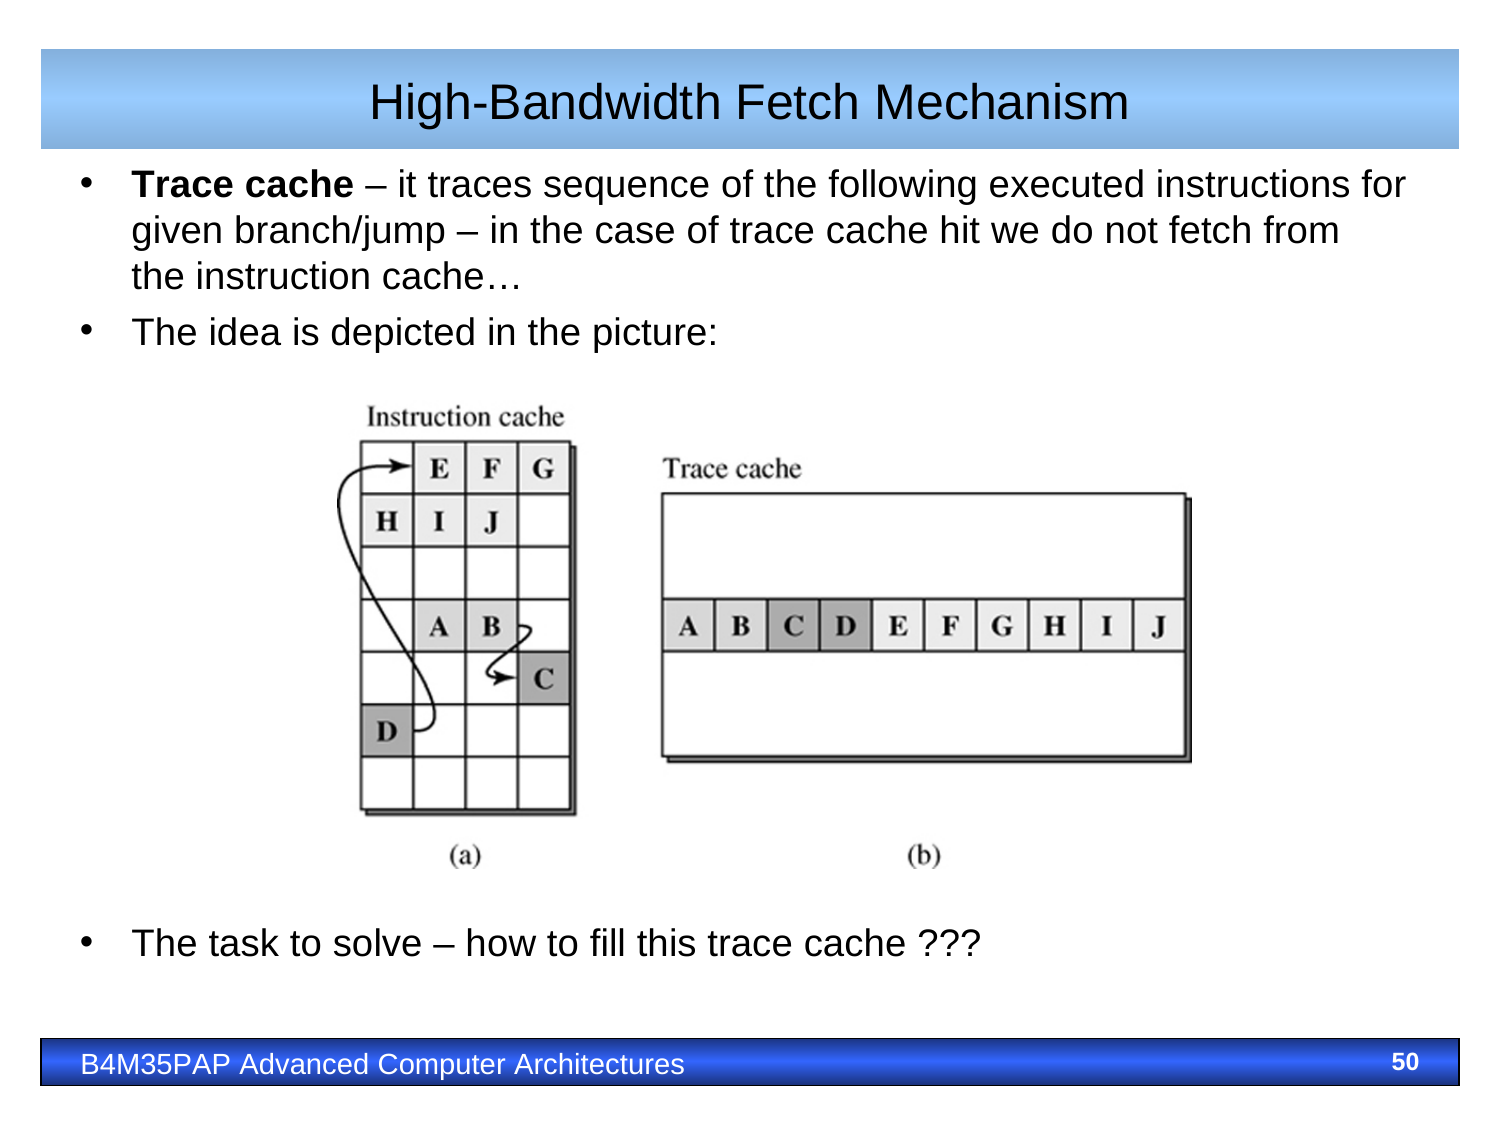

# High-Bandwidth Fetch Mechanism
Trace cache – it traces sequence of the following executed instructions for given branch/jump – in the case of trace cache hit we do not fetch from the instruction cache…
The idea is depicted in the picture:
The task to solve – how to fill this trace cache ???